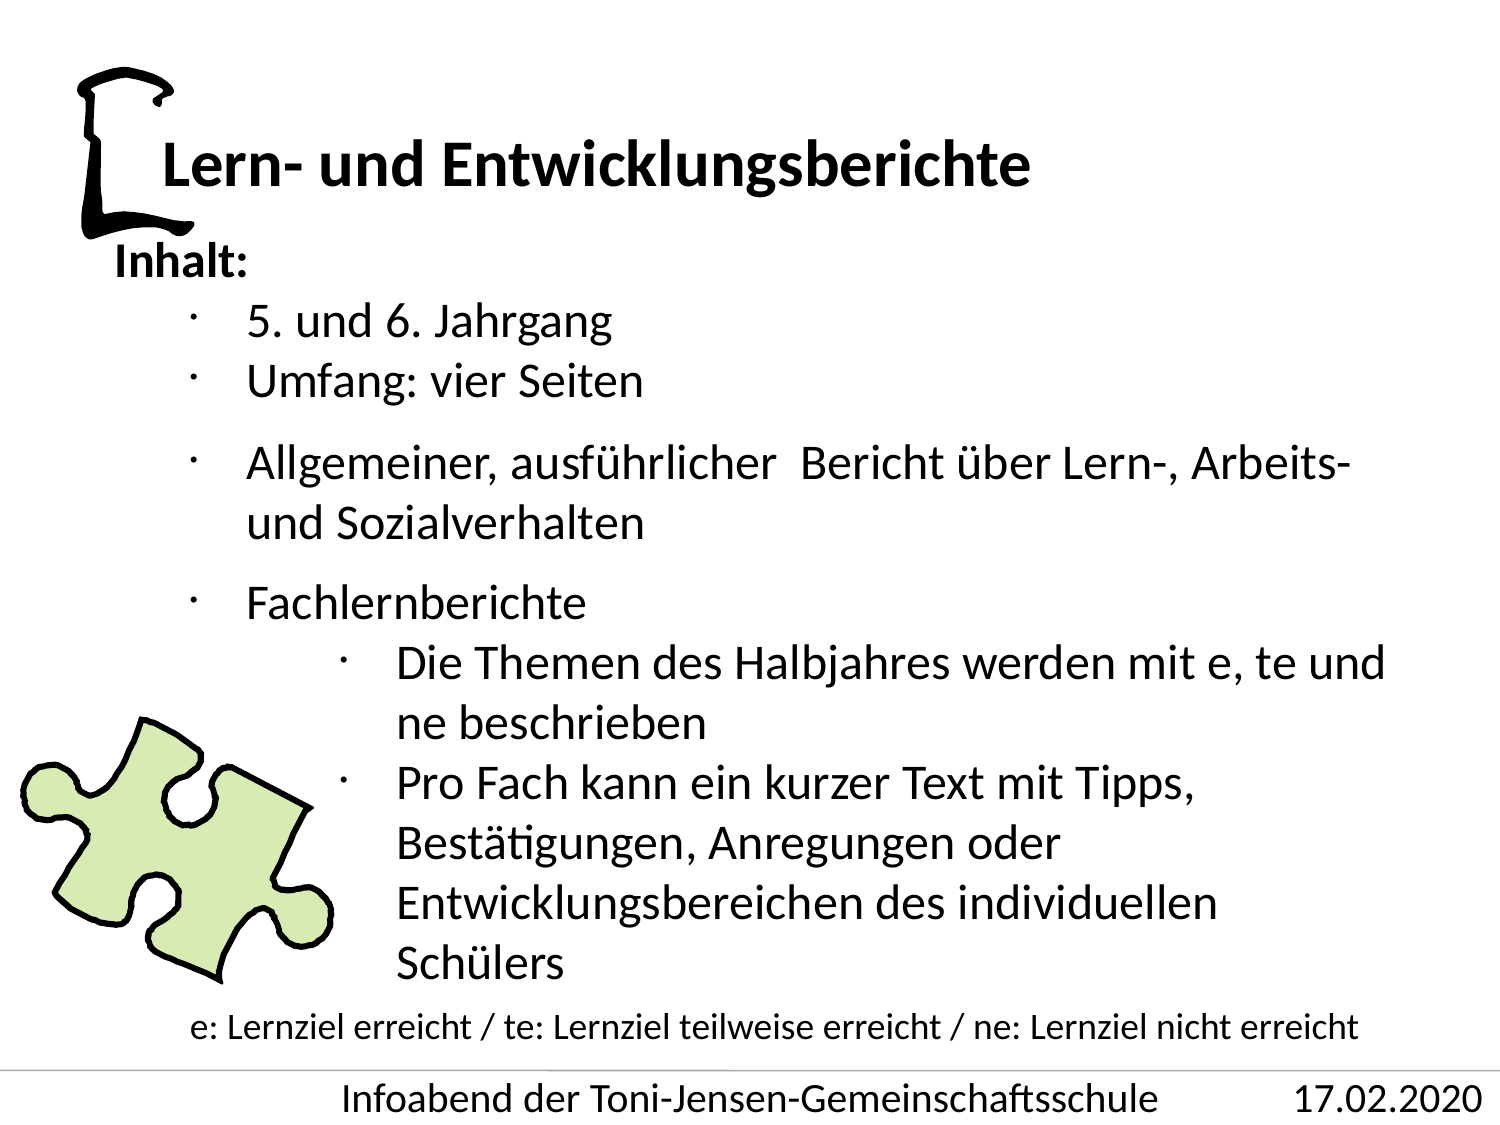

Lern- und Entwicklungsberichte
Inhalt:
5. und 6. Jahrgang
Umfang: vier Seiten
Allgemeiner, ausführlicher Bericht über Lern-, Arbeits- und Sozialverhalten
Fachlernberichte
Die Themen des Halbjahres werden mit e, te und ne beschrieben
Pro Fach kann ein kurzer Text mit Tipps, Bestätigungen, Anregungen oder Entwicklungsbereichen des individuellen Schülers
e: Lernziel erreicht / te: Lernziel teilweise erreicht / ne: Lernziel nicht erreicht
17.02.2020
Infoabend der Toni-Jensen-Gemeinschaftsschule